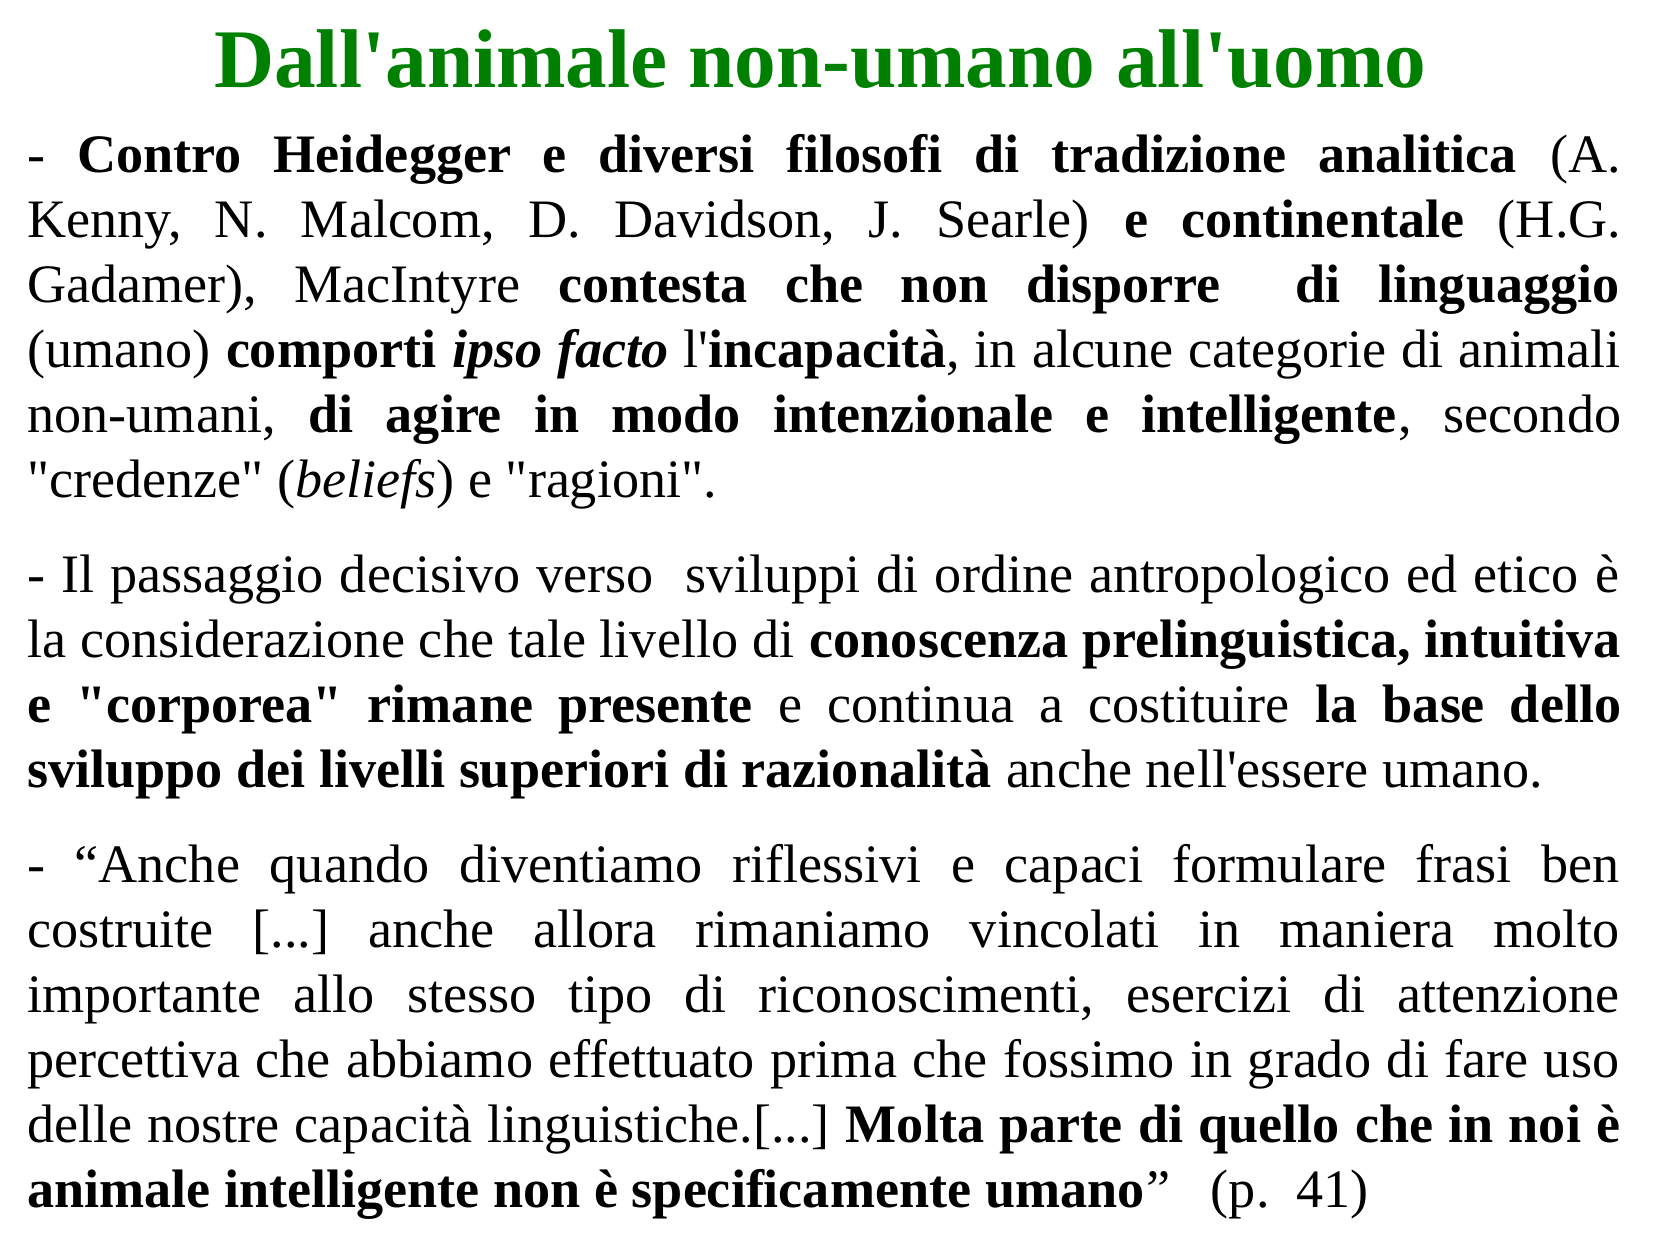

# Dall'animale non-umano all'uomo
- Contro Heidegger e diversi filosofi di tradizione analitica (A. Kenny, N. Malcom, D. Davidson, J. Searle) e continentale (H.G. Gadamer), MacIntyre contesta che non disporre di linguaggio (umano) comporti ipso facto l'incapacità, in alcune categorie di animali non-umani, di agire in modo intenzionale e intelligente, secondo "credenze" (beliefs) e "ragioni".
- Il passaggio decisivo verso sviluppi di ordine antropologico ed etico è la considerazione che tale livello di conoscenza prelinguistica, intuitiva e "corporea" rimane presente e continua a costituire la base dello sviluppo dei livelli superiori di razionalità anche nell'essere umano.
- “Anche quando diventiamo riflessivi e capaci formulare frasi ben costruite [...] anche allora rimaniamo vincolati in maniera molto importante allo stesso tipo di riconoscimenti, esercizi di attenzione percettiva che abbiamo effettuato prima che fossimo in grado di fare uso delle nostre capacità linguistiche.[...] Molta parte di quello che in noi è animale intelligente non è specificamente umano” (p. 41)